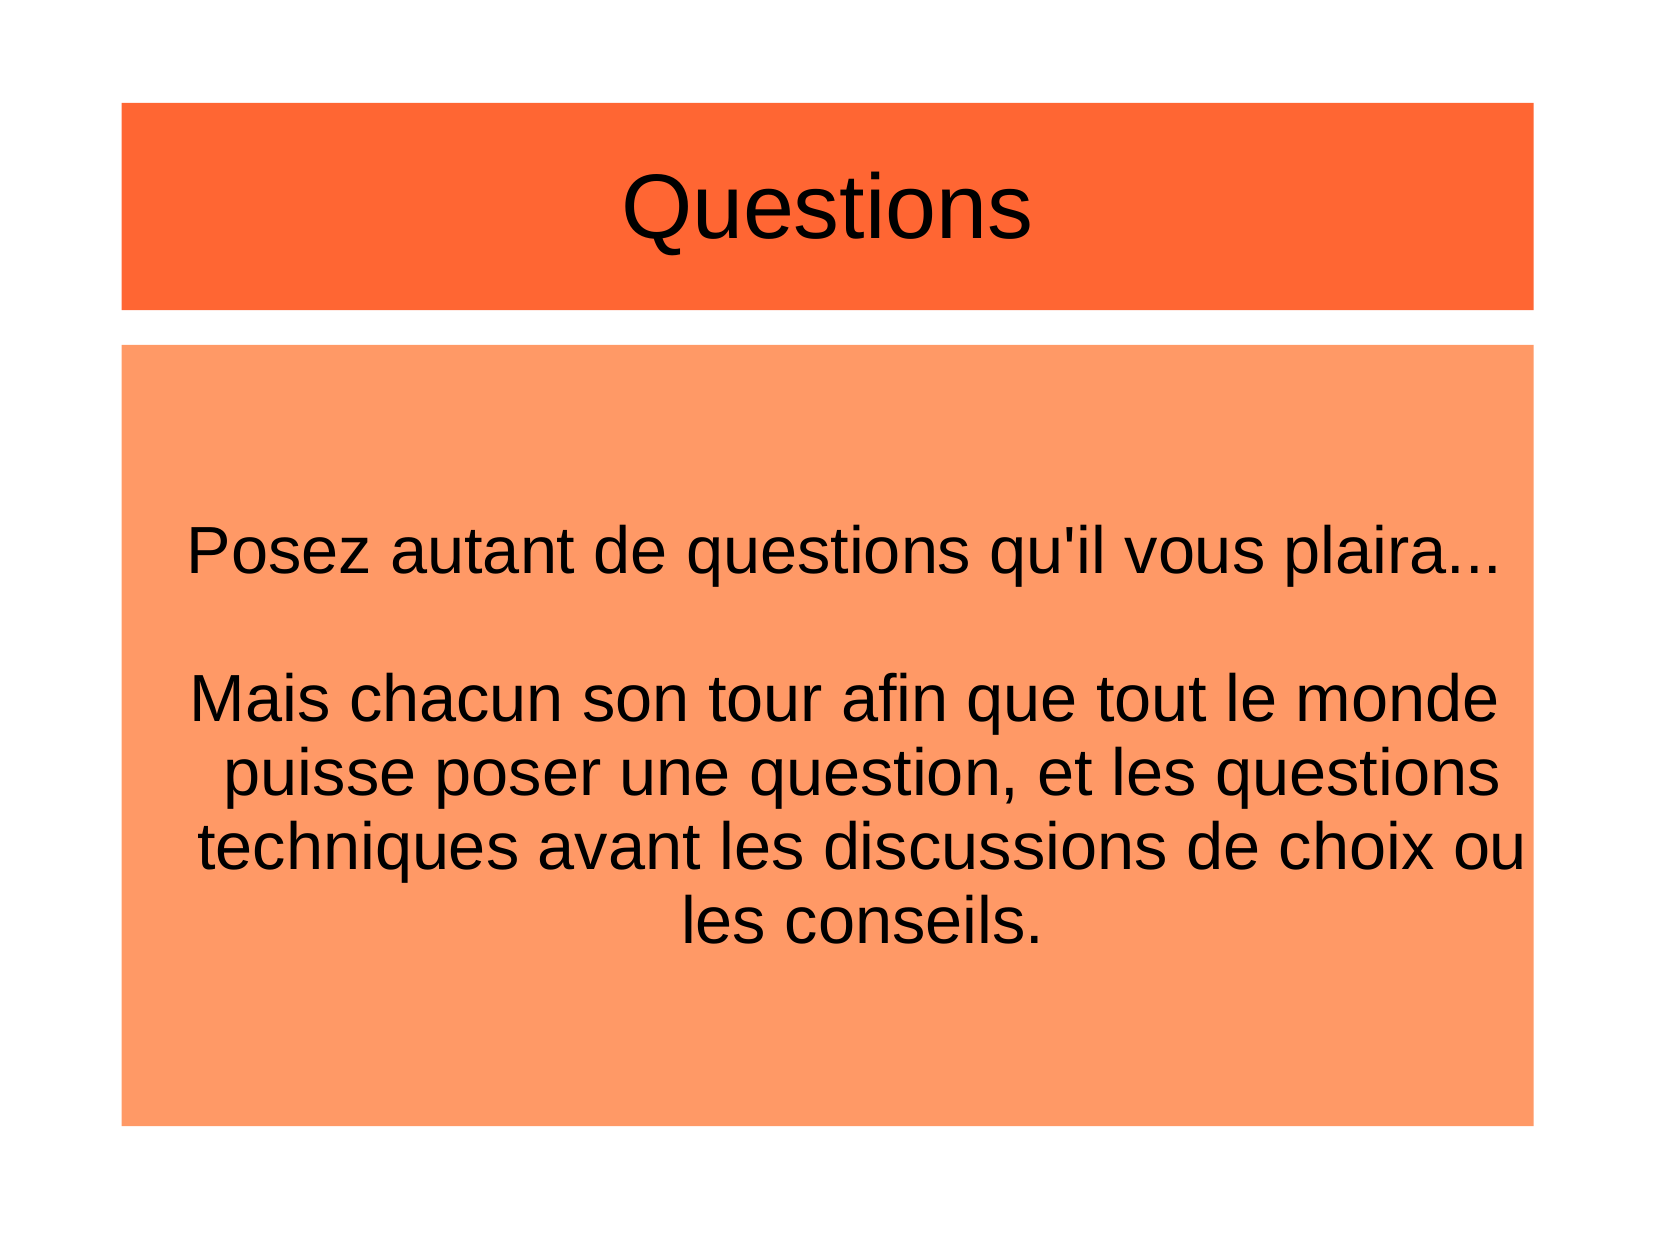

# Questions
Posez autant de questions qu'il vous plaira...
Mais chacun son tour afin que tout le monde puisse poser une question, et les questions techniques avant les discussions de choix ou les conseils.